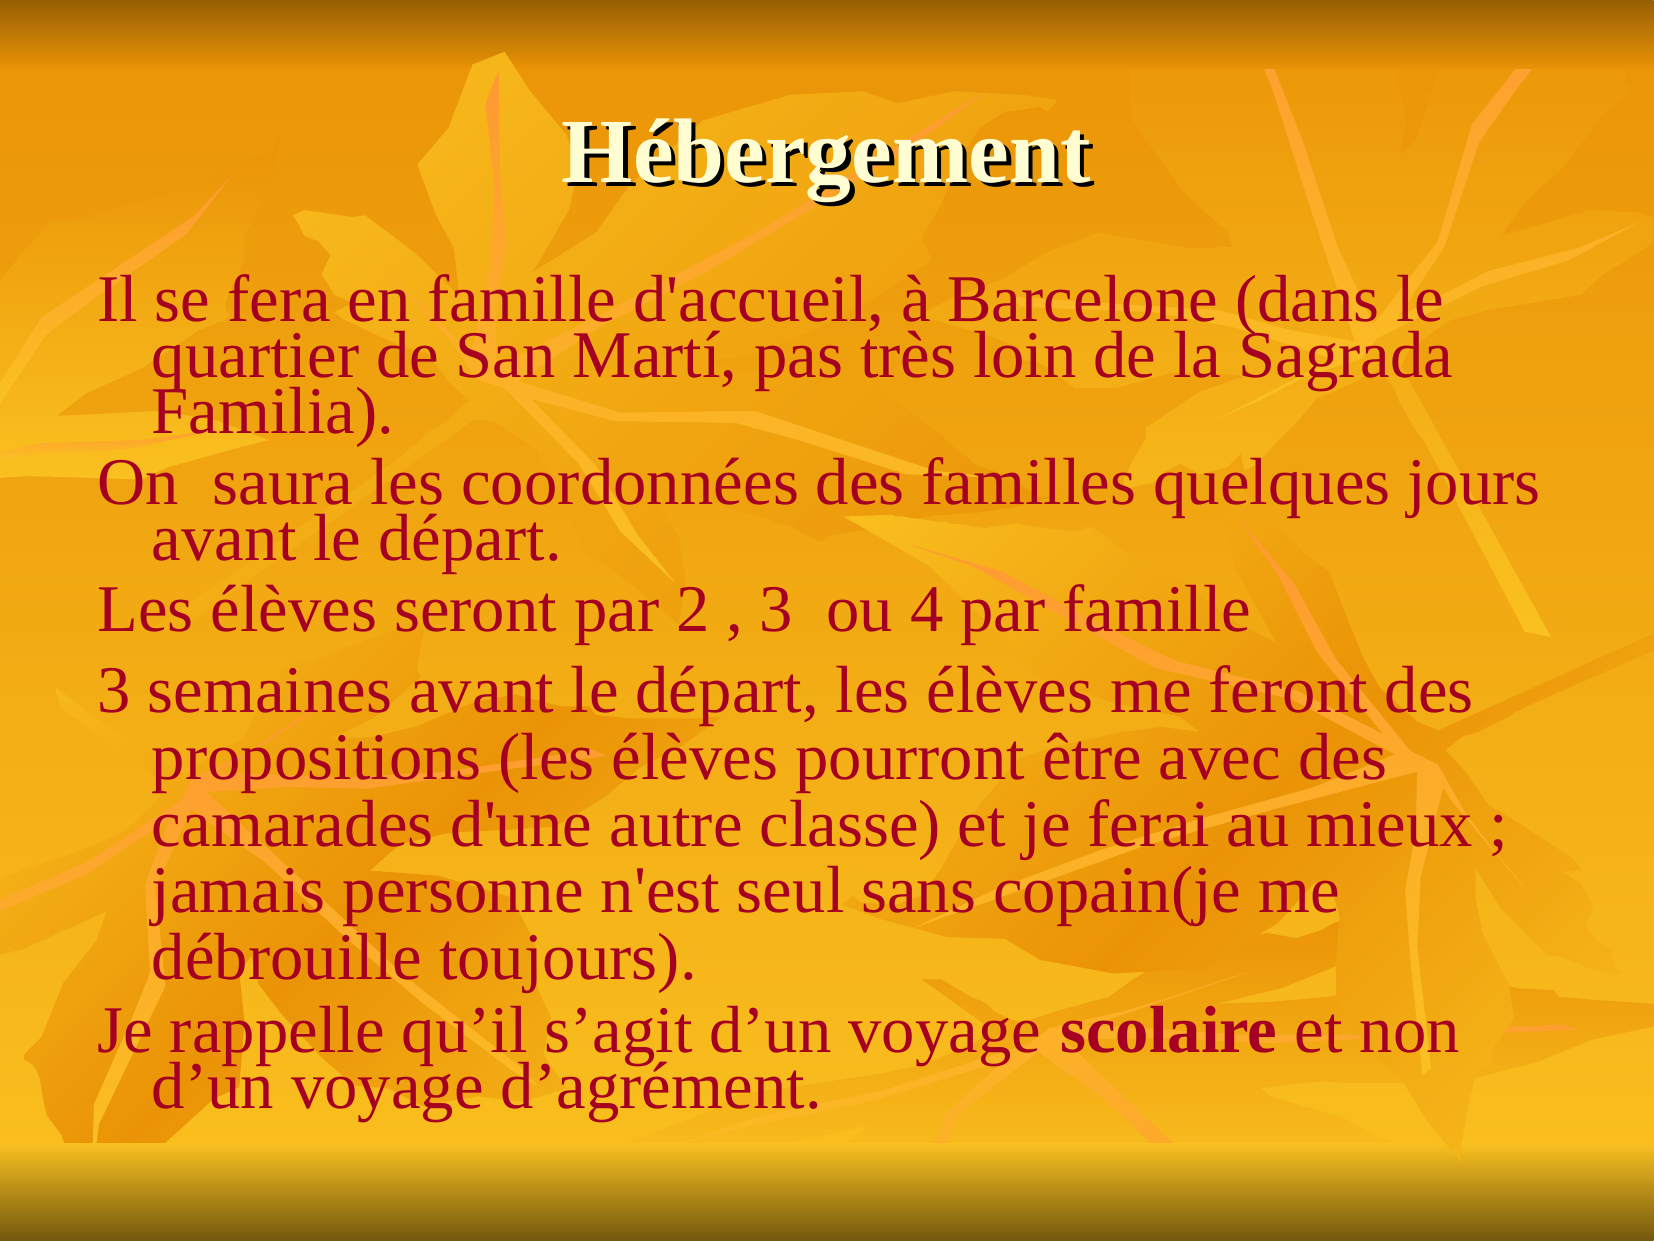

# Hébergement
Il se fera en famille d'accueil, à Barcelone (dans le quartier de San Martí, pas très loin de la Sagrada Familia).
On saura les coordonnées des familles quelques jours avant le départ.
Les élèves seront par 2 , 3 ou 4 par famille
3 semaines avant le départ, les élèves me feront des propositions (les élèves pourront être avec des camarades d'une autre classe) et je ferai au mieux ; jamais personne n'est seul sans copain(je me débrouille toujours).
Je rappelle qu’il s’agit d’un voyage scolaire et non d’un voyage d’agrément.